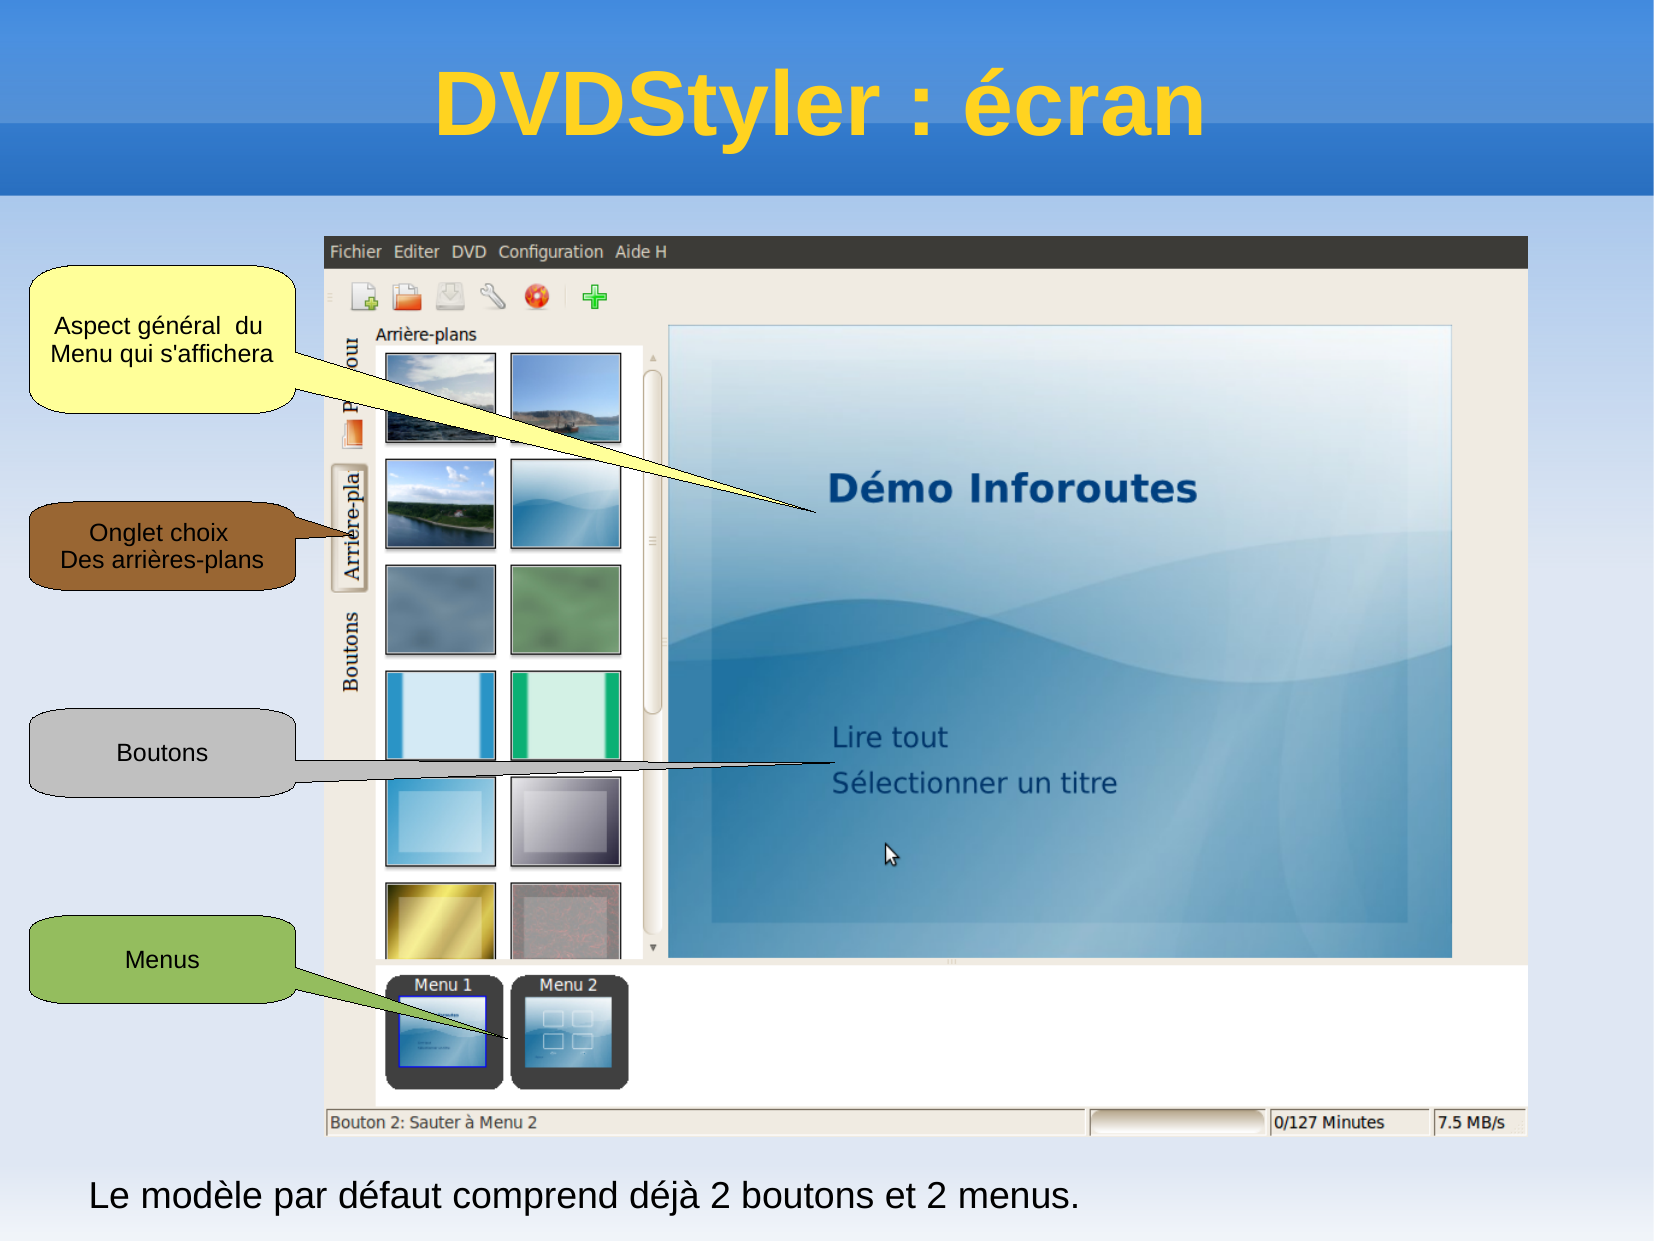

# DVDStyler : écran
Aspect général du
Menu qui s'affichera
Onglet choix
Des arrières-plans
Boutons
Menus
Le modèle par défaut comprend déjà 2 boutons et 2 menus.